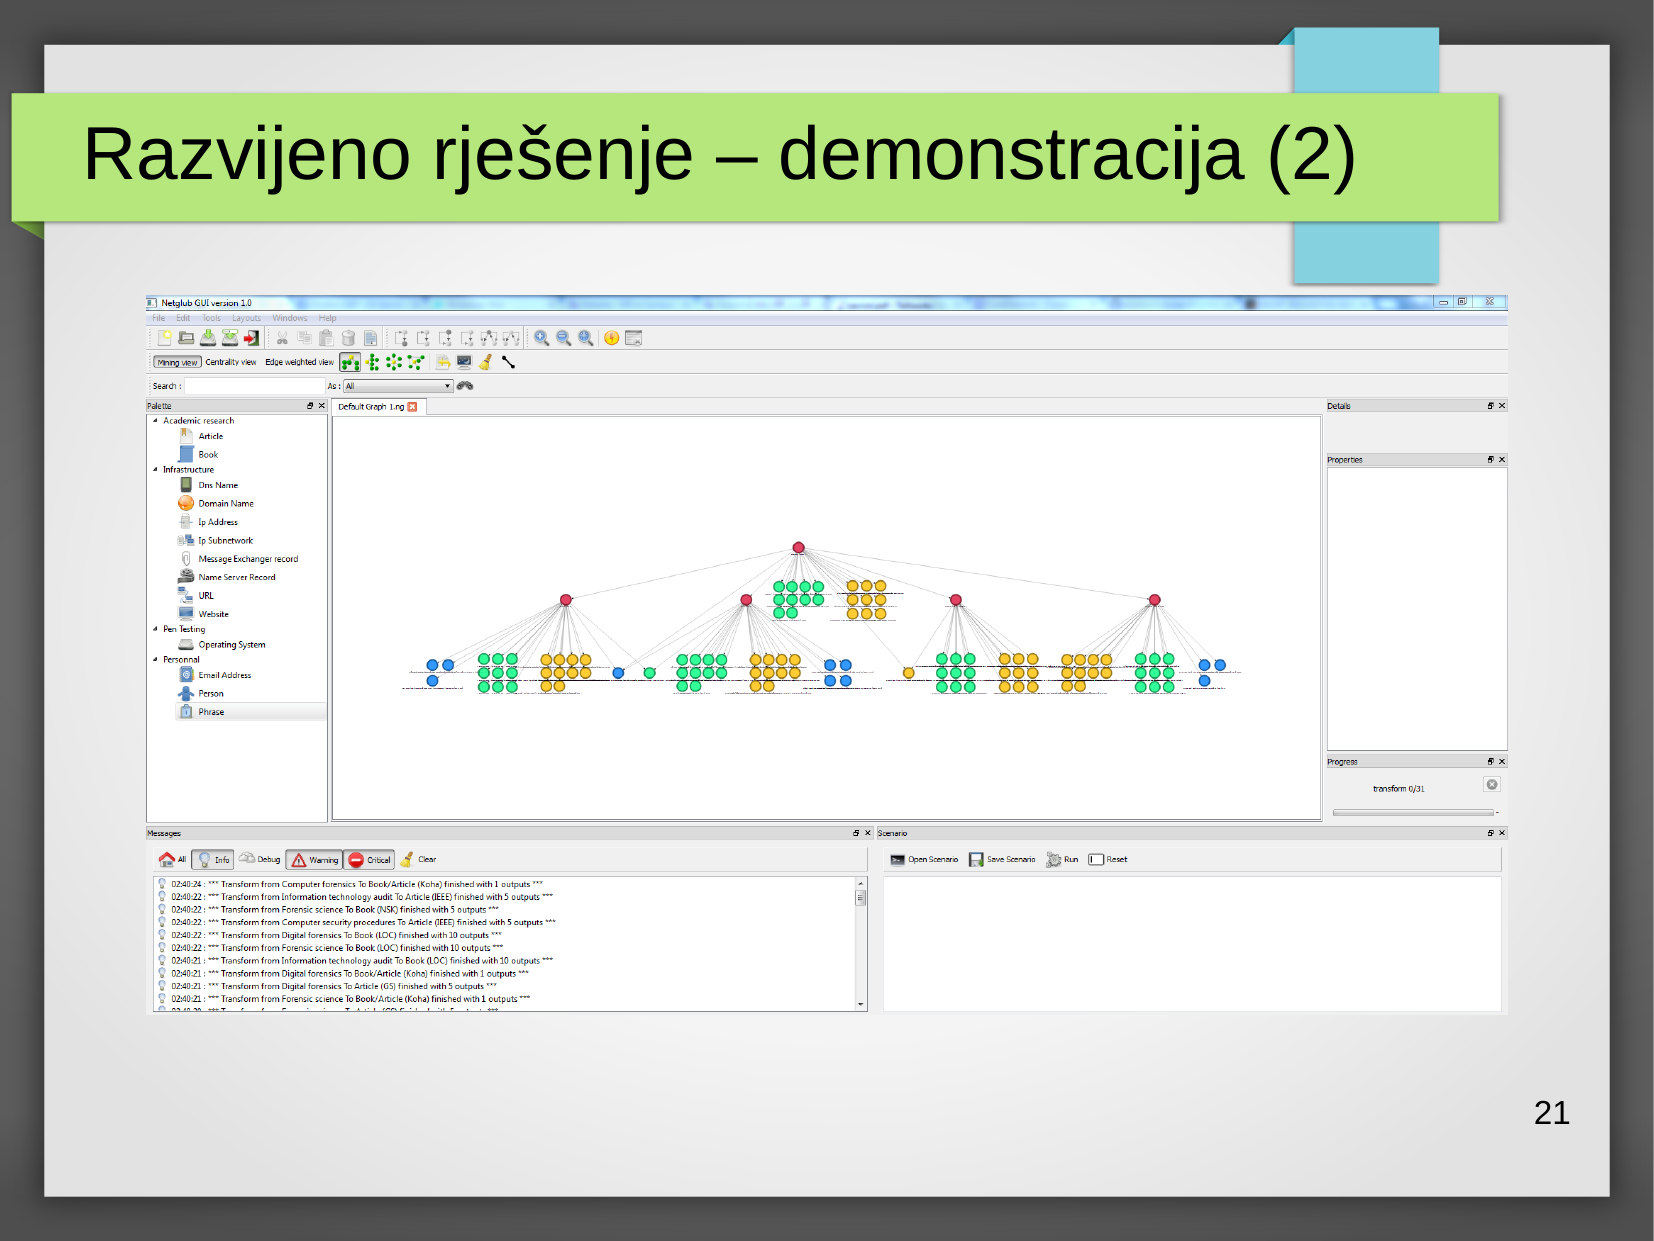

# Razvijeno rješenje – demonstracija (2)
21